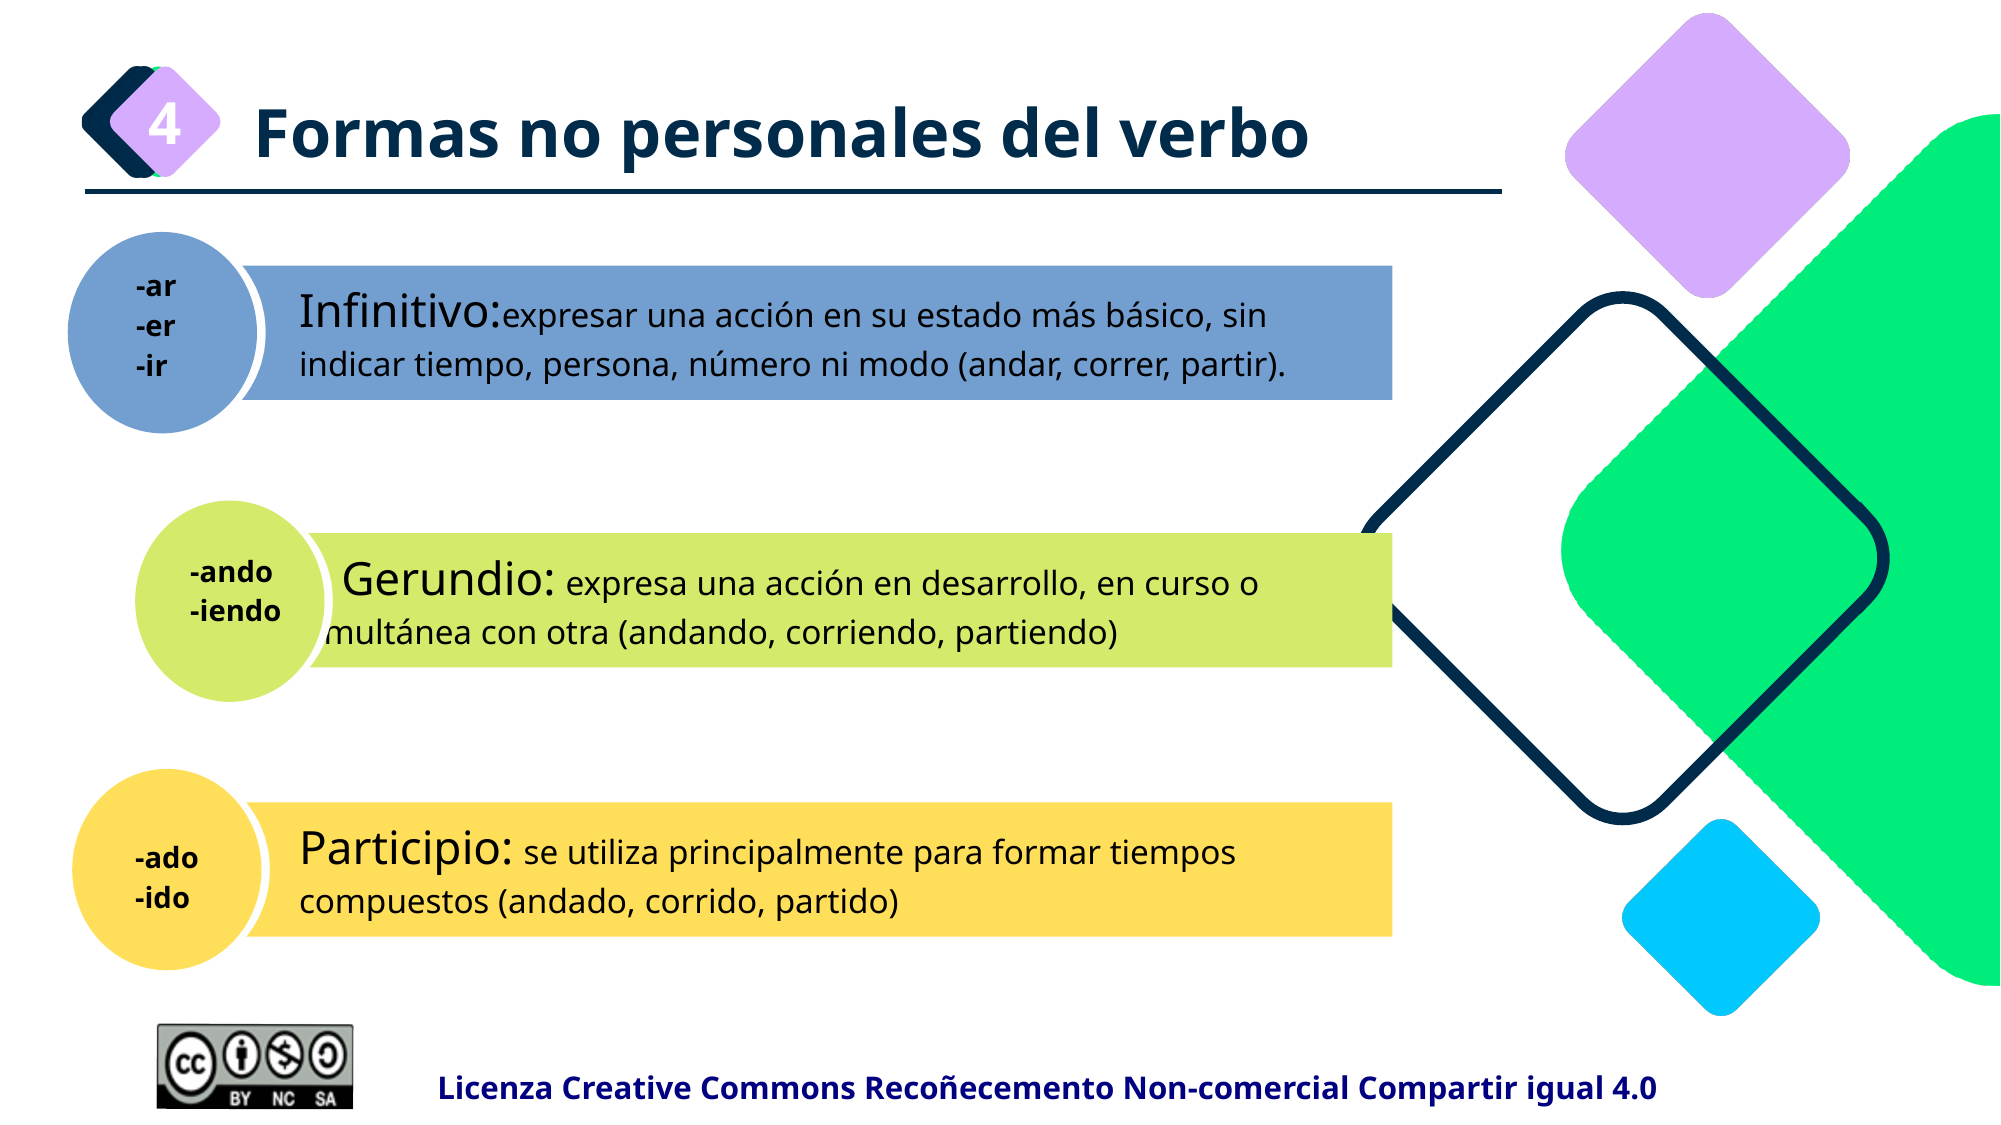

# Formas no personales del verbo
4
Infinitivo:expresar una acción en su estado más básico, sin indicar tiempo, persona, número ni modo (andar, correr, partir).
 Gerundio: expresa una acción en desarrollo, en curso o simultánea con otra (andando, corriendo, partiendo)
Participio: se utiliza principalmente para formar tiempos compuestos (andado, corrido, partido)
-ar
-er
-ir
-ando
-iendo
-ado
-ido
Licenza Creative Commons Recoñecemento Non-comercial Compartir igual 4.0